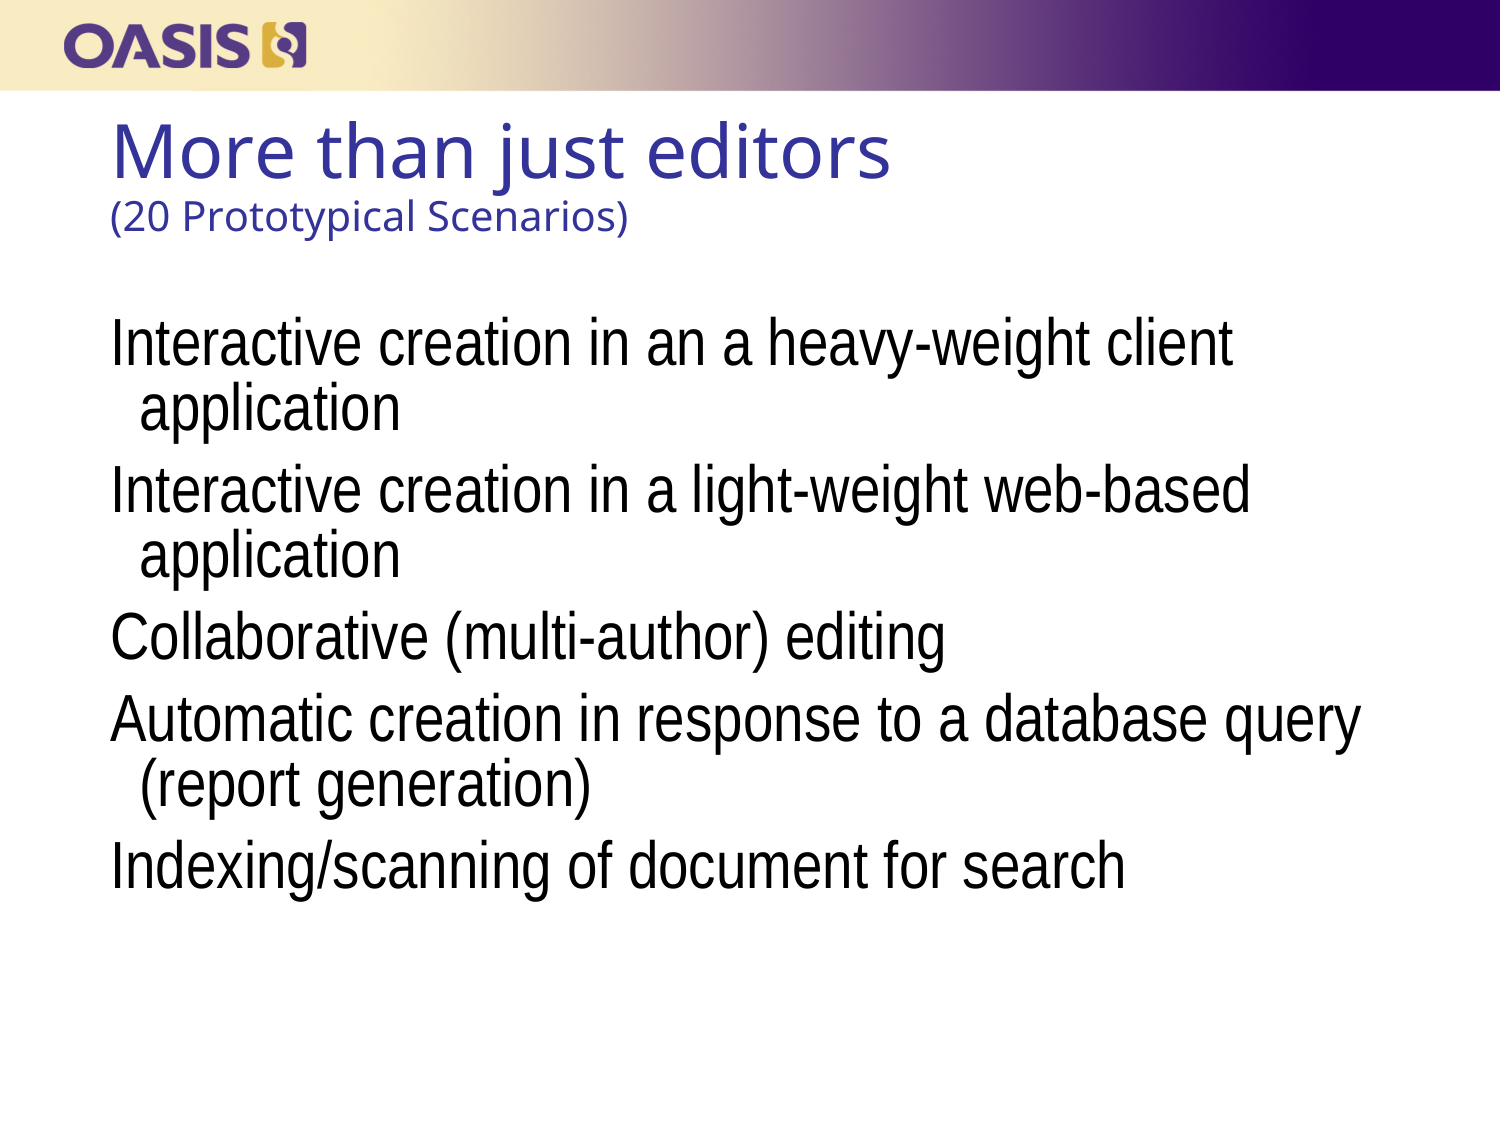

# More than just editors (20 Prototypical Scenarios)
Interactive creation in an a heavy-weight client application
Interactive creation in a light-weight web-based application
Collaborative (multi-author) editing
Automatic creation in response to a database query (report generation)
Indexing/scanning of document for search